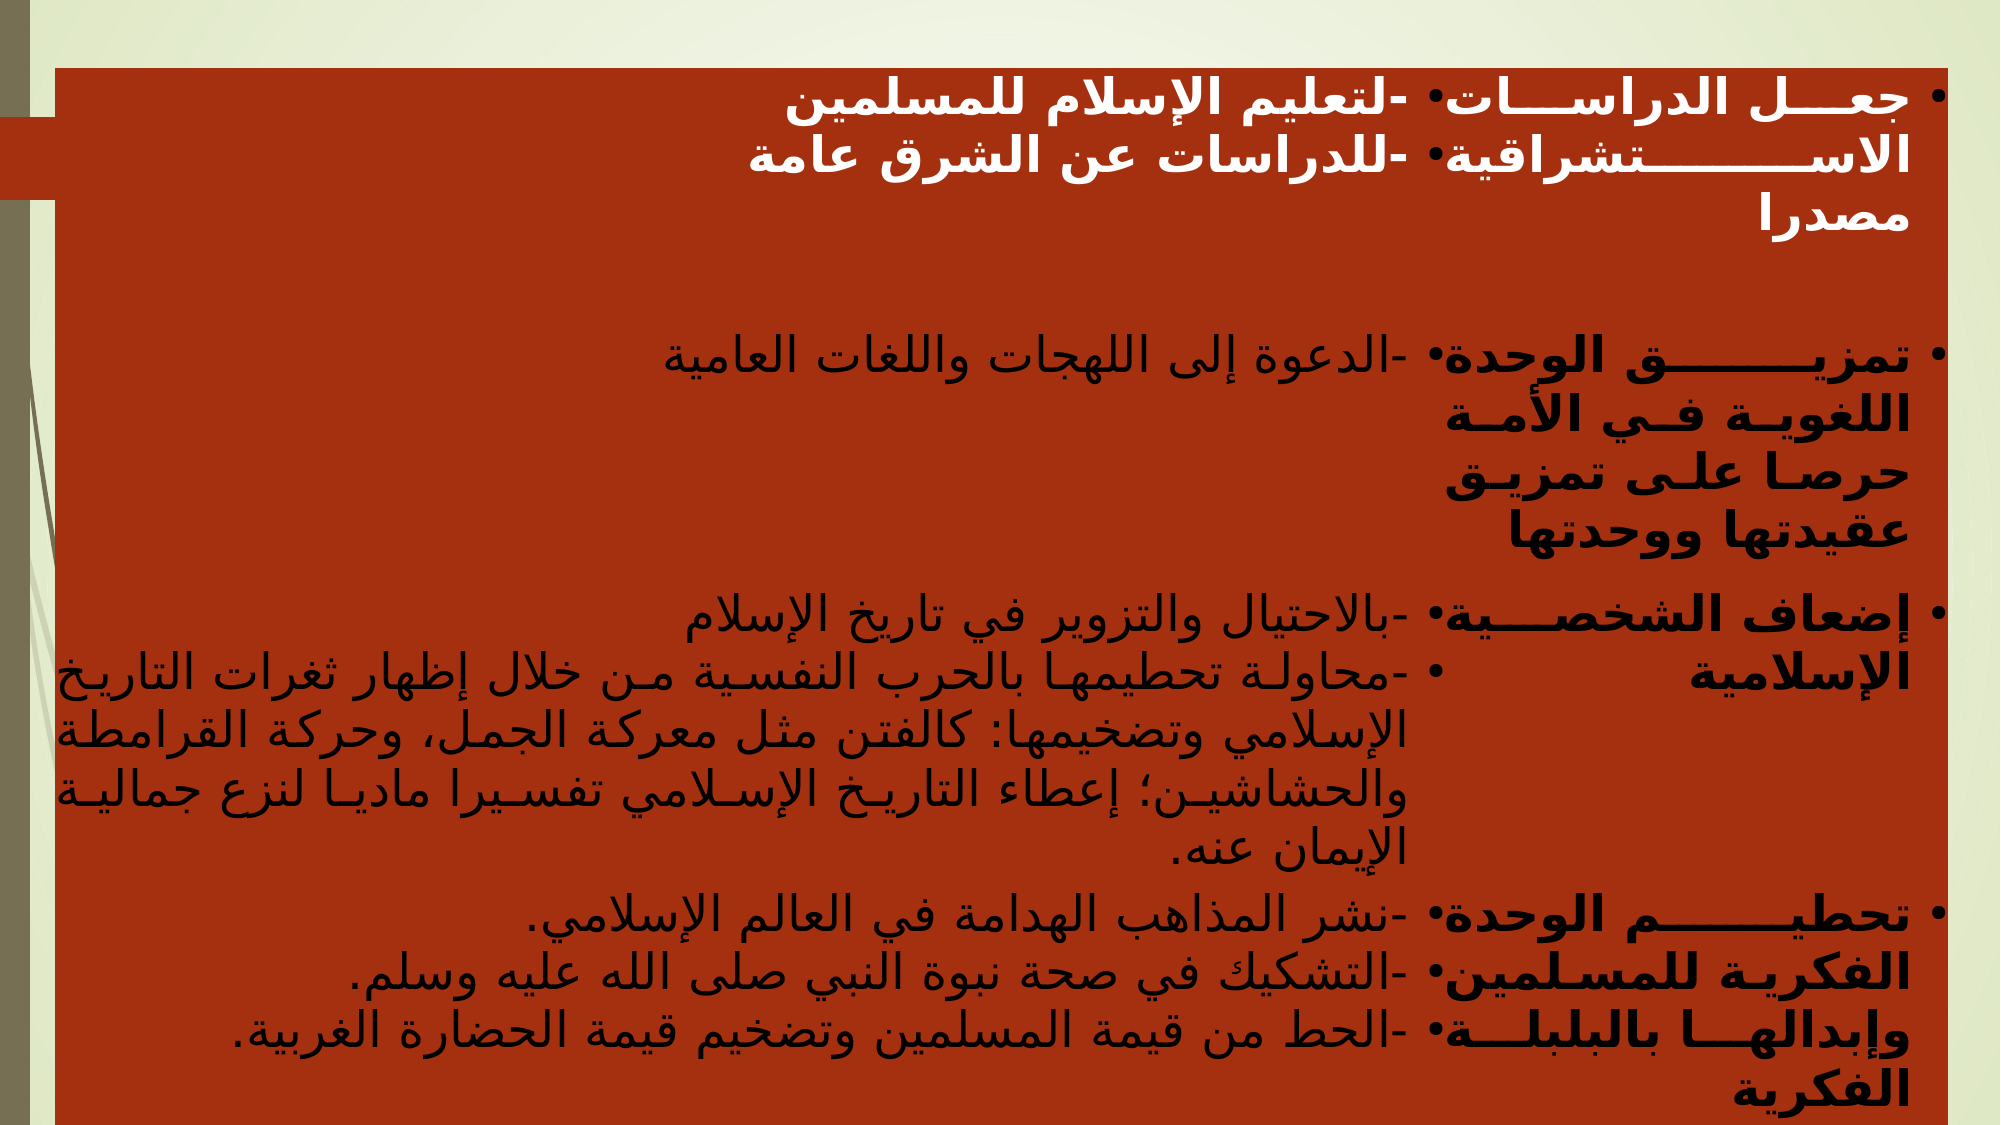

| -لتعليم الإسلام للمسلمين -للدراسات عن الشرق عامة | جعل الدراسات الاستشراقية مصدرا |
| --- | --- |
| -الدعوة إلى اللهجات واللغات العامية | تمزيق الوحدة اللغوية في الأمة حرصا على تمزيق عقيدتها ووحدتها |
| -بالاحتيال والتزوير في تاريخ الإسلام -محاولة تحطيمها بالحرب النفسية من خلال إظهار ثغرات التاريخ الإسلامي وتضخيمها: كالفتن مثل معركة الجمل، وحركة القرامطة والحشاشين؛ إعطاء التاريخ الإسلامي تفسيرا ماديا لنزع جمالية الإيمان عنه. | إضعاف الشخصية الإسلامية |
| -نشر المذاهب الهدامة في العالم الإسلامي. -التشكيك في صحة نبوة النبي صلى الله عليه وسلم. -الحط من قيمة المسلمين وتضخيم قيمة الحضارة الغربية. | تحطيم الوحدة الفكرية للمسلمين وإبدالها بالبلبلة الفكرية |